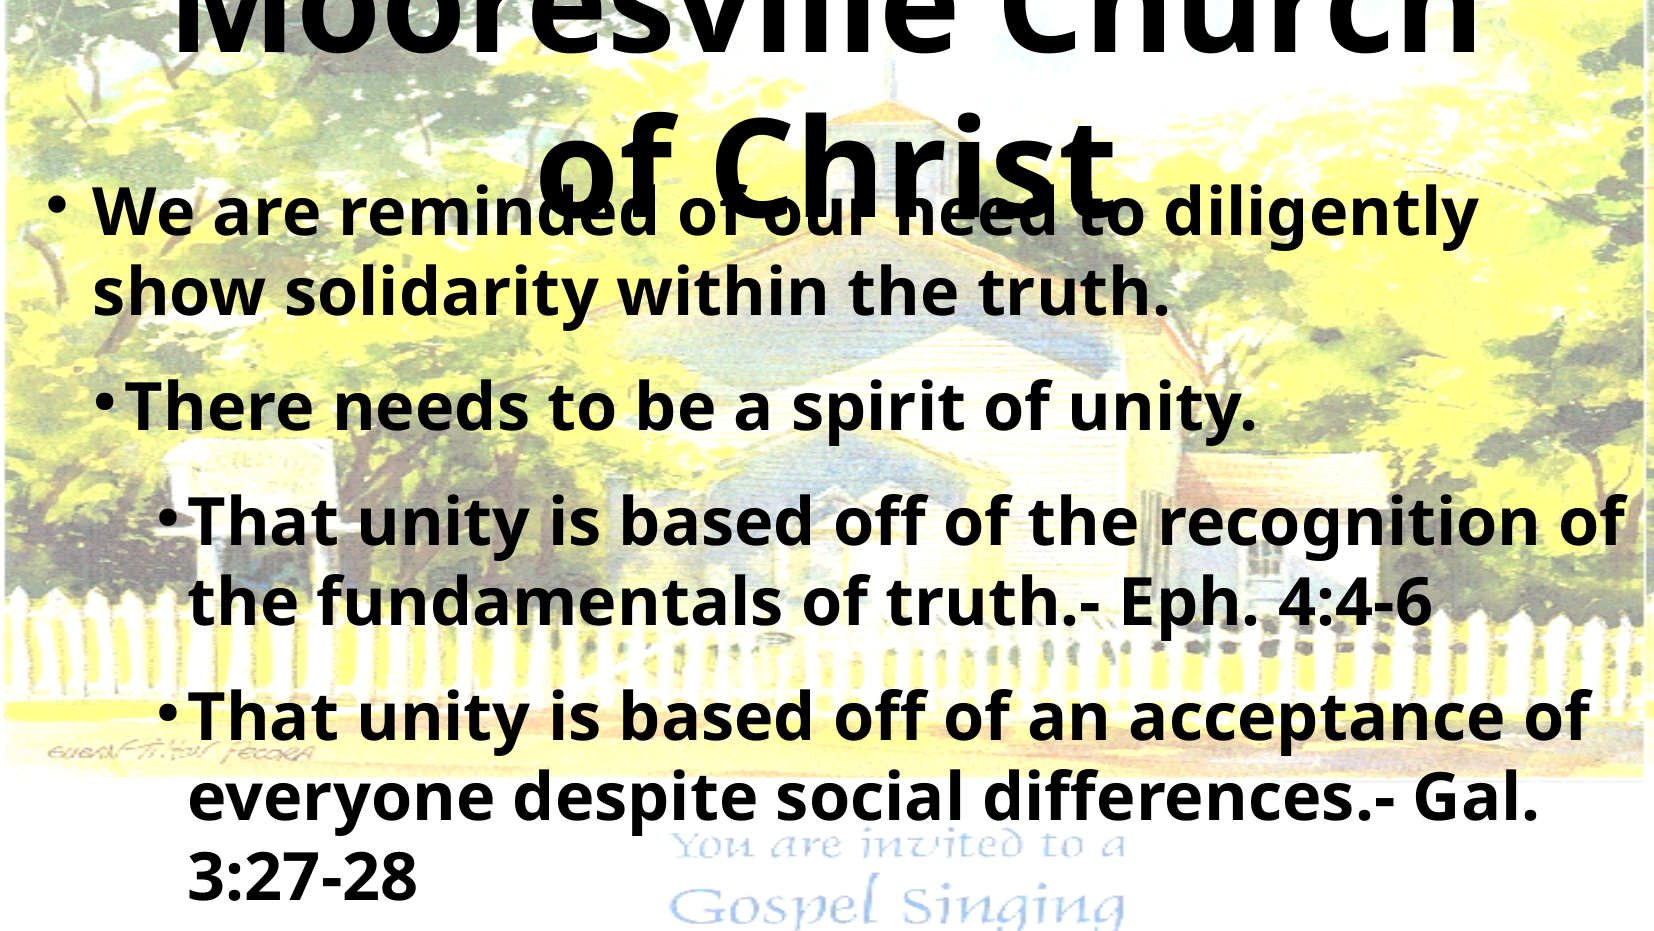

Mooresville Church of Christ
We are reminded of our need to diligently show solidarity within the truth.
There needs to be a spirit of unity.
That unity is based off of the recognition of the fundamentals of truth.- Eph. 4:4-6
That unity is based off of an acceptance of everyone despite social differences.- Gal. 3:27-28